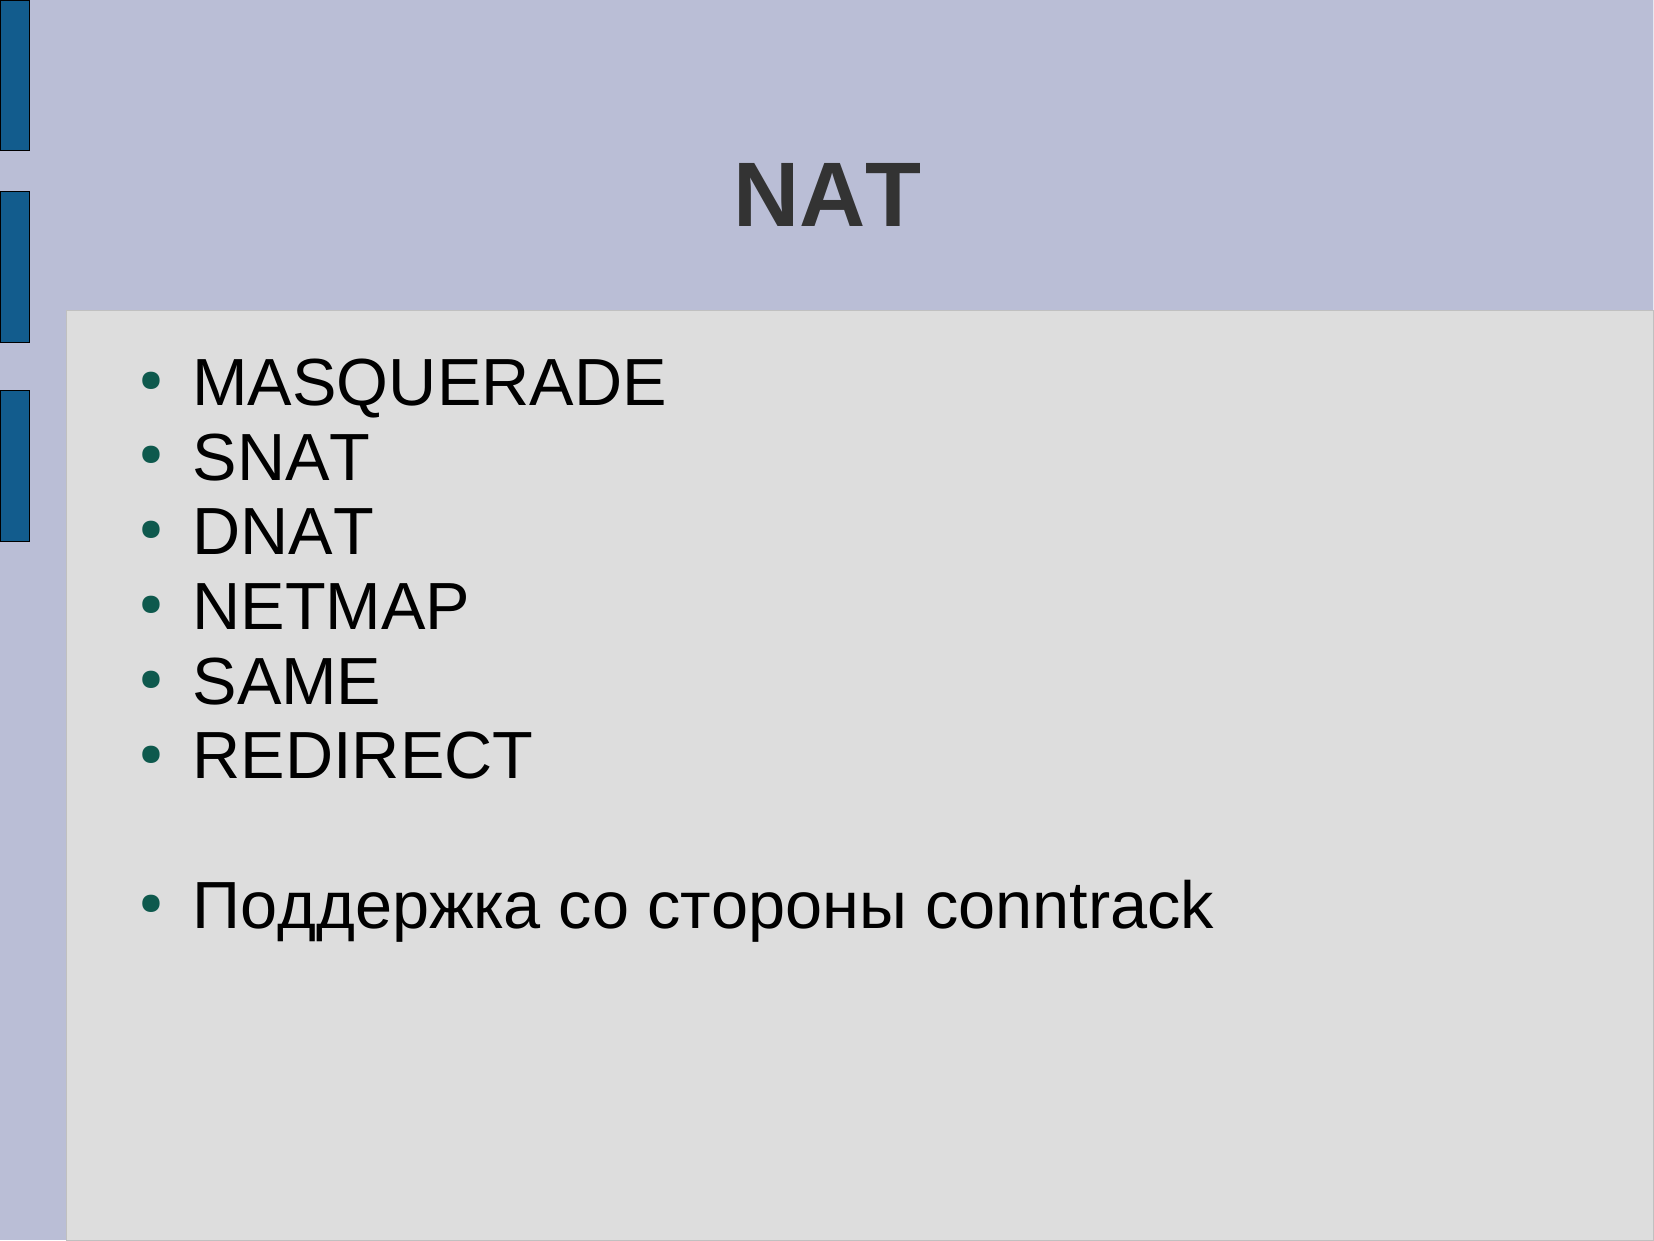

# NAT
MASQUERADE
SNAT
DNAT
NETMAP
SAME
REDIRECT
Поддержка со стороны conntrack